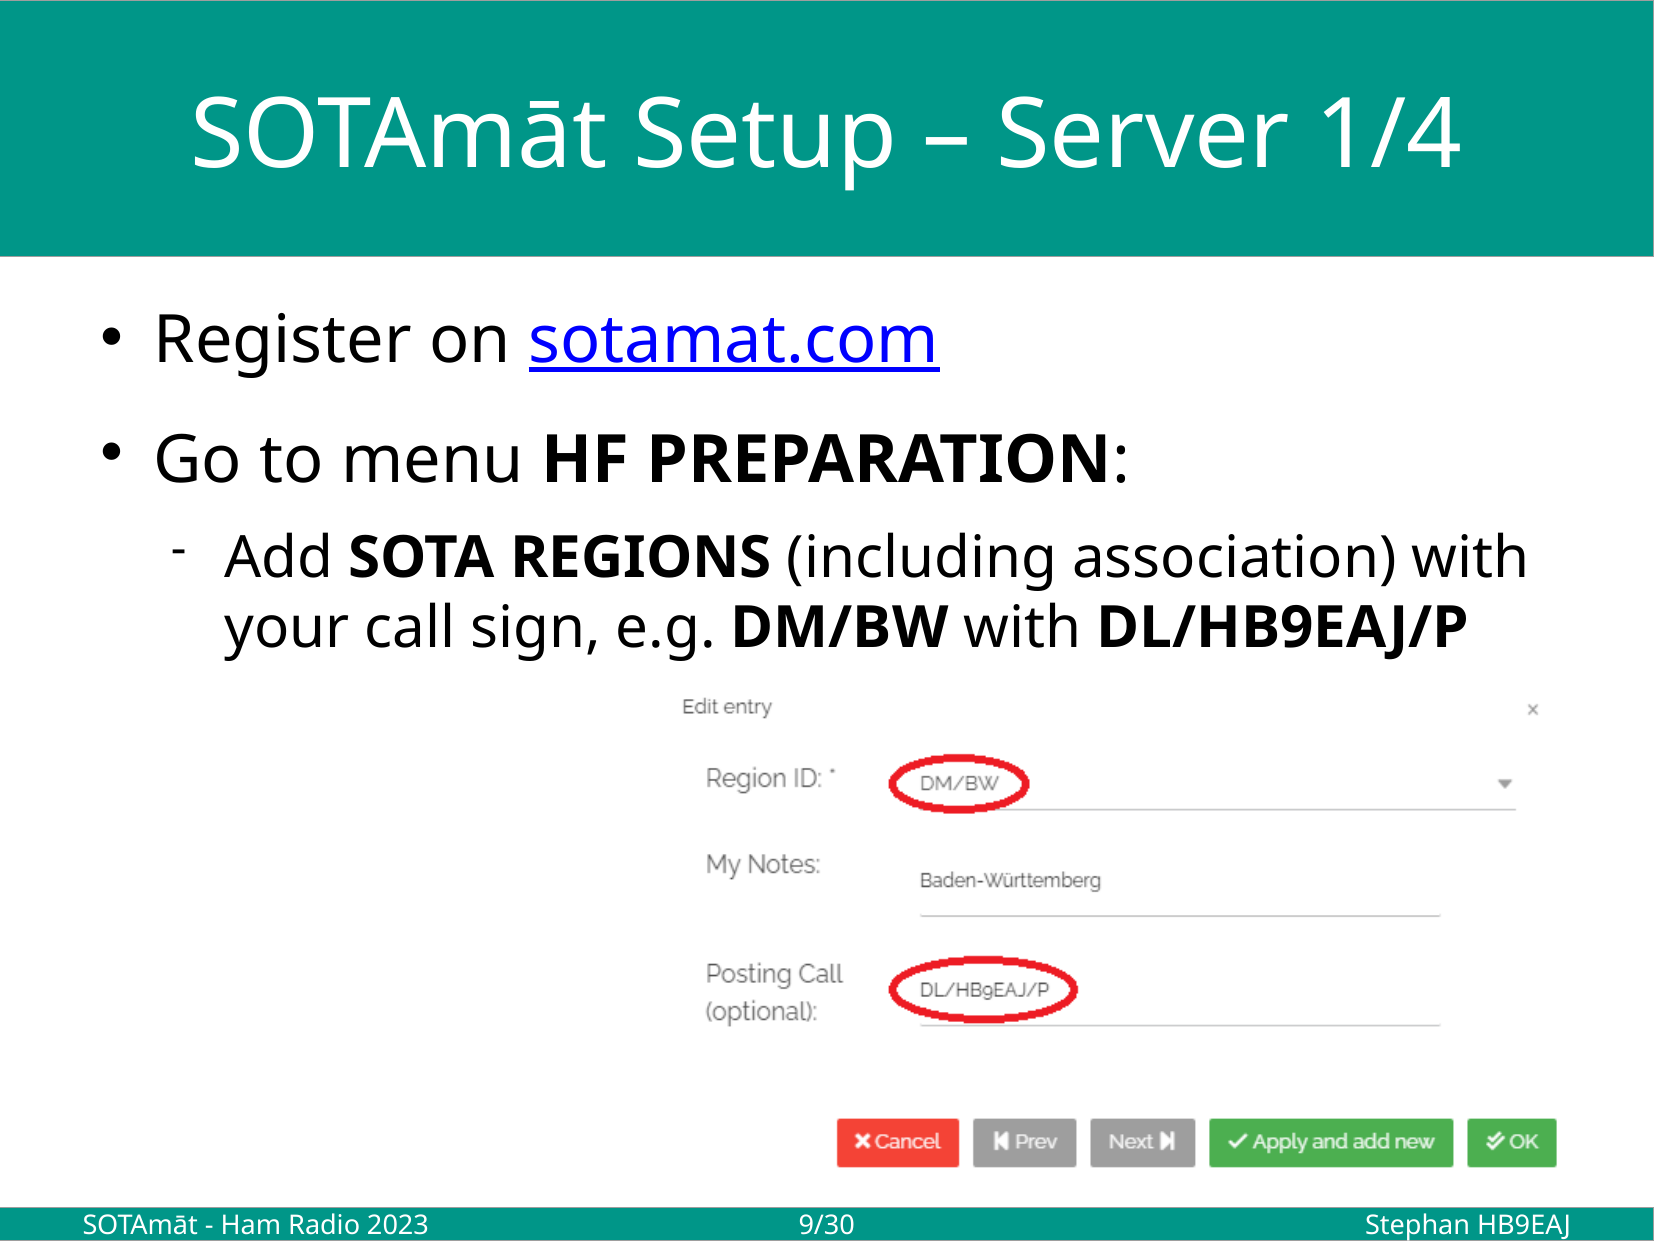

# SOTAmāt Setup – Server 1/4
Register on sotamat.com
Go to menu HF PREPARATION:
Add SOTA REGIONS (including association) with
your call sign, e.g. DM/BW with DL/HB9EAJ/P
Portable 7-Band EFHW-Antenne